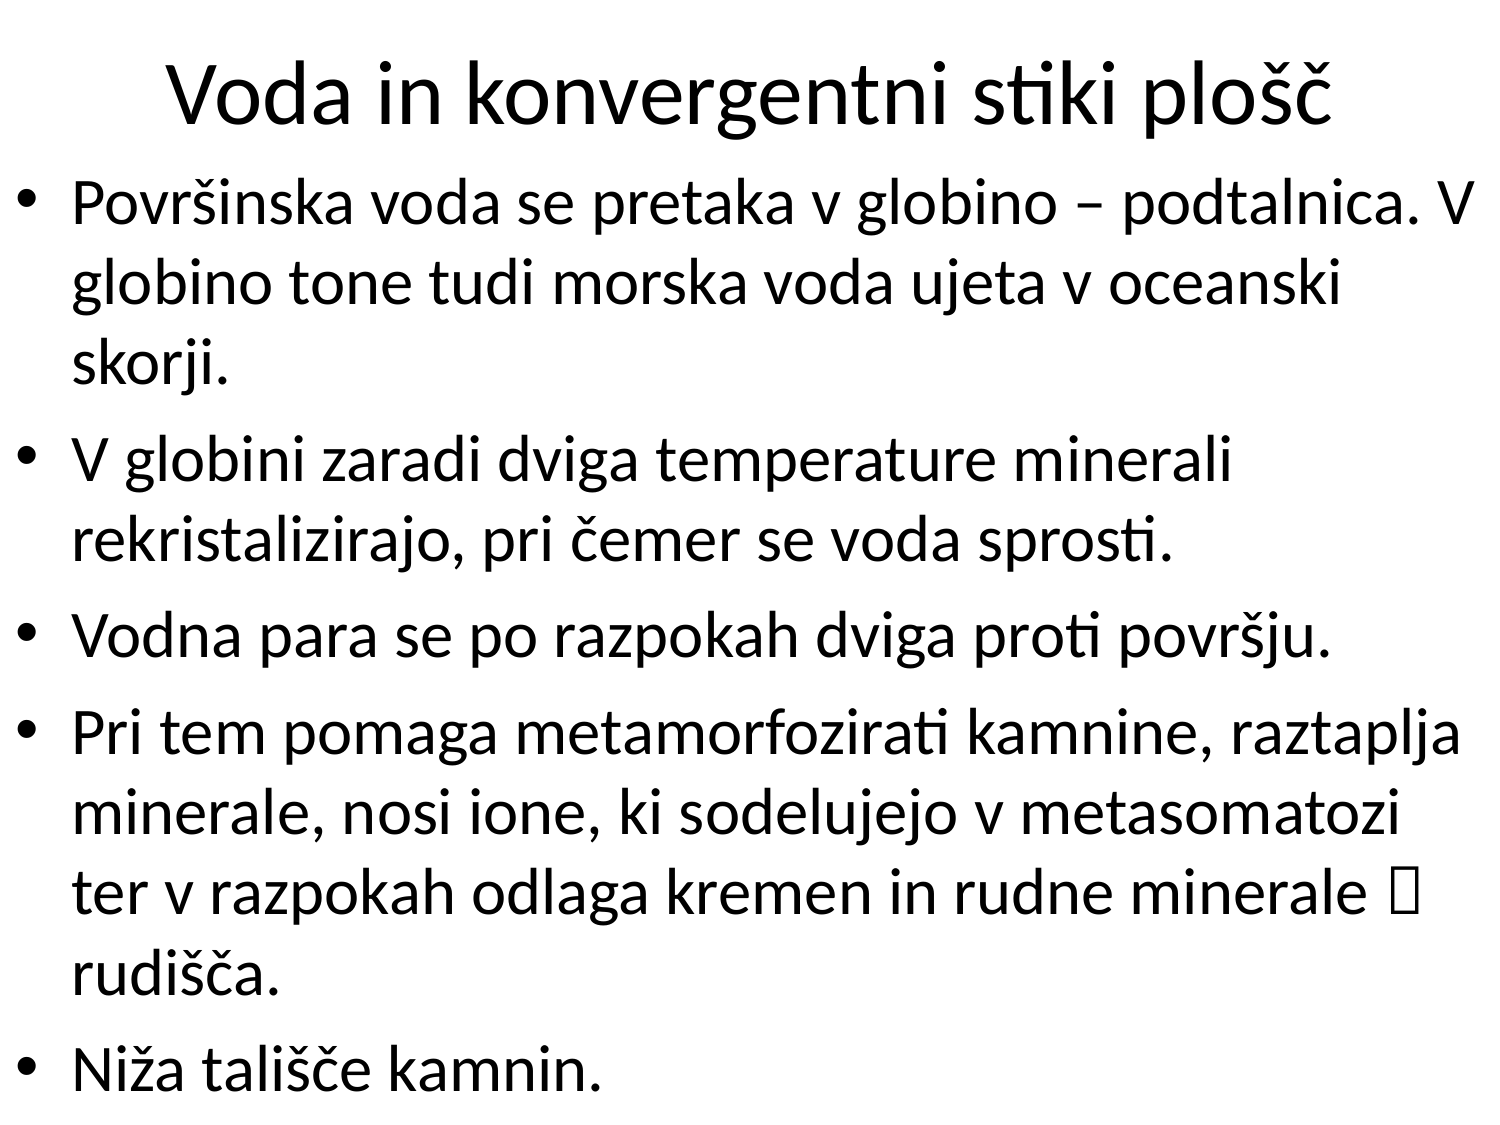

# Voda in konvergentni stiki plošč
Površinska voda se pretaka v globino – podtalnica. V globino tone tudi morska voda ujeta v oceanski skorji.
V globini zaradi dviga temperature minerali rekristalizirajo, pri čemer se voda sprosti.
Vodna para se po razpokah dviga proti površju.
Pri tem pomaga metamorfozirati kamnine, raztaplja minerale, nosi ione, ki sodelujejo v metasomatozi ter v razpokah odlaga kremen in rudne minerale  rudišča.
Niža tališče kamnin.